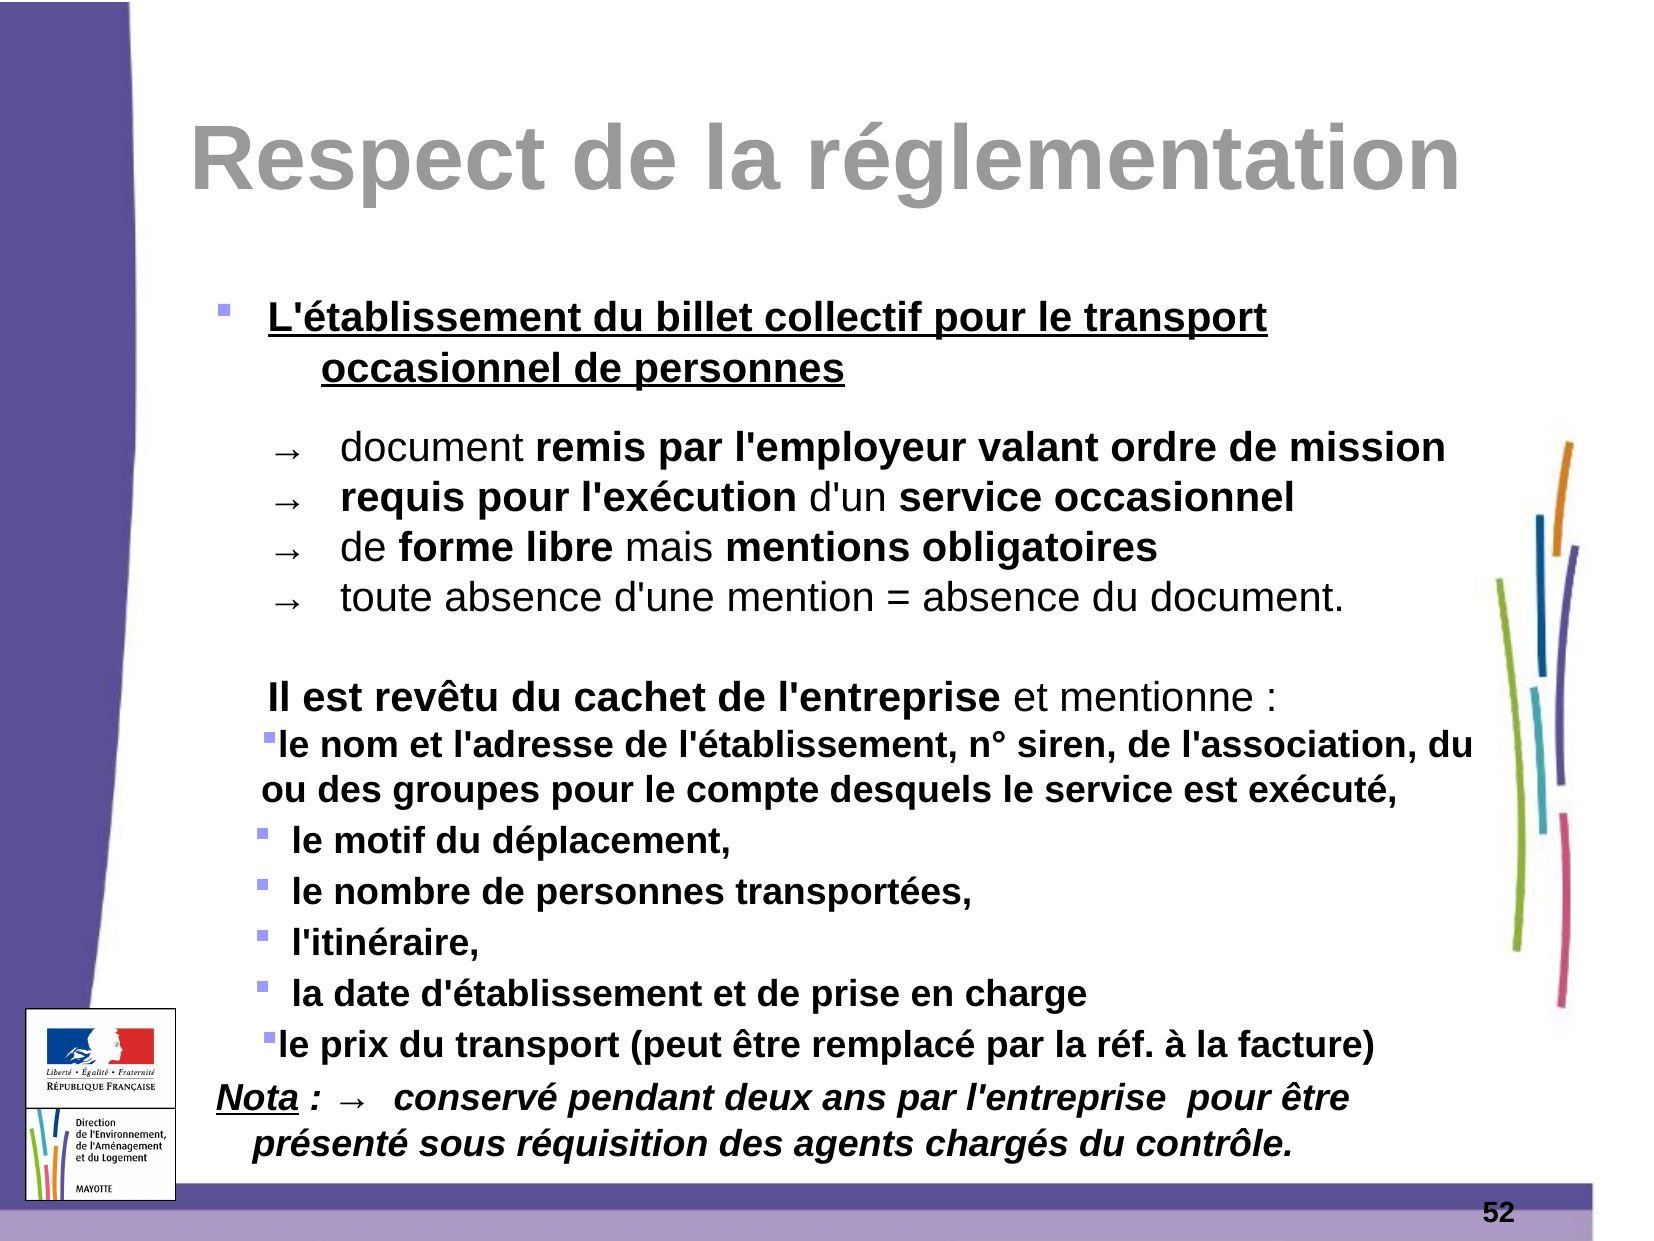

# Respect de la réglementation
L'établissement du billet collectif pour le transport occasionnel de personnes
→ document remis par l'employeur valant ordre de mission
→ requis pour l'exécution d'un service occasionnel
→ de forme libre mais mentions obligatoires
→ toute absence d'une mention = absence du document.
Il est revêtu du cachet de l'entreprise et mentionne :
le nom et l'adresse de l'établissement, n° siren, de l'association, du ou des groupes pour le compte desquels le service est exécuté,
le motif du déplacement,
le nombre de personnes transportées,
l'itinéraire,
la date d'établissement et de prise en charge
le prix du transport (peut être remplacé par la réf. à la facture)
Nota : → conservé pendant deux ans par l'entreprise pour être présenté sous réquisition des agents chargés du contrôle.